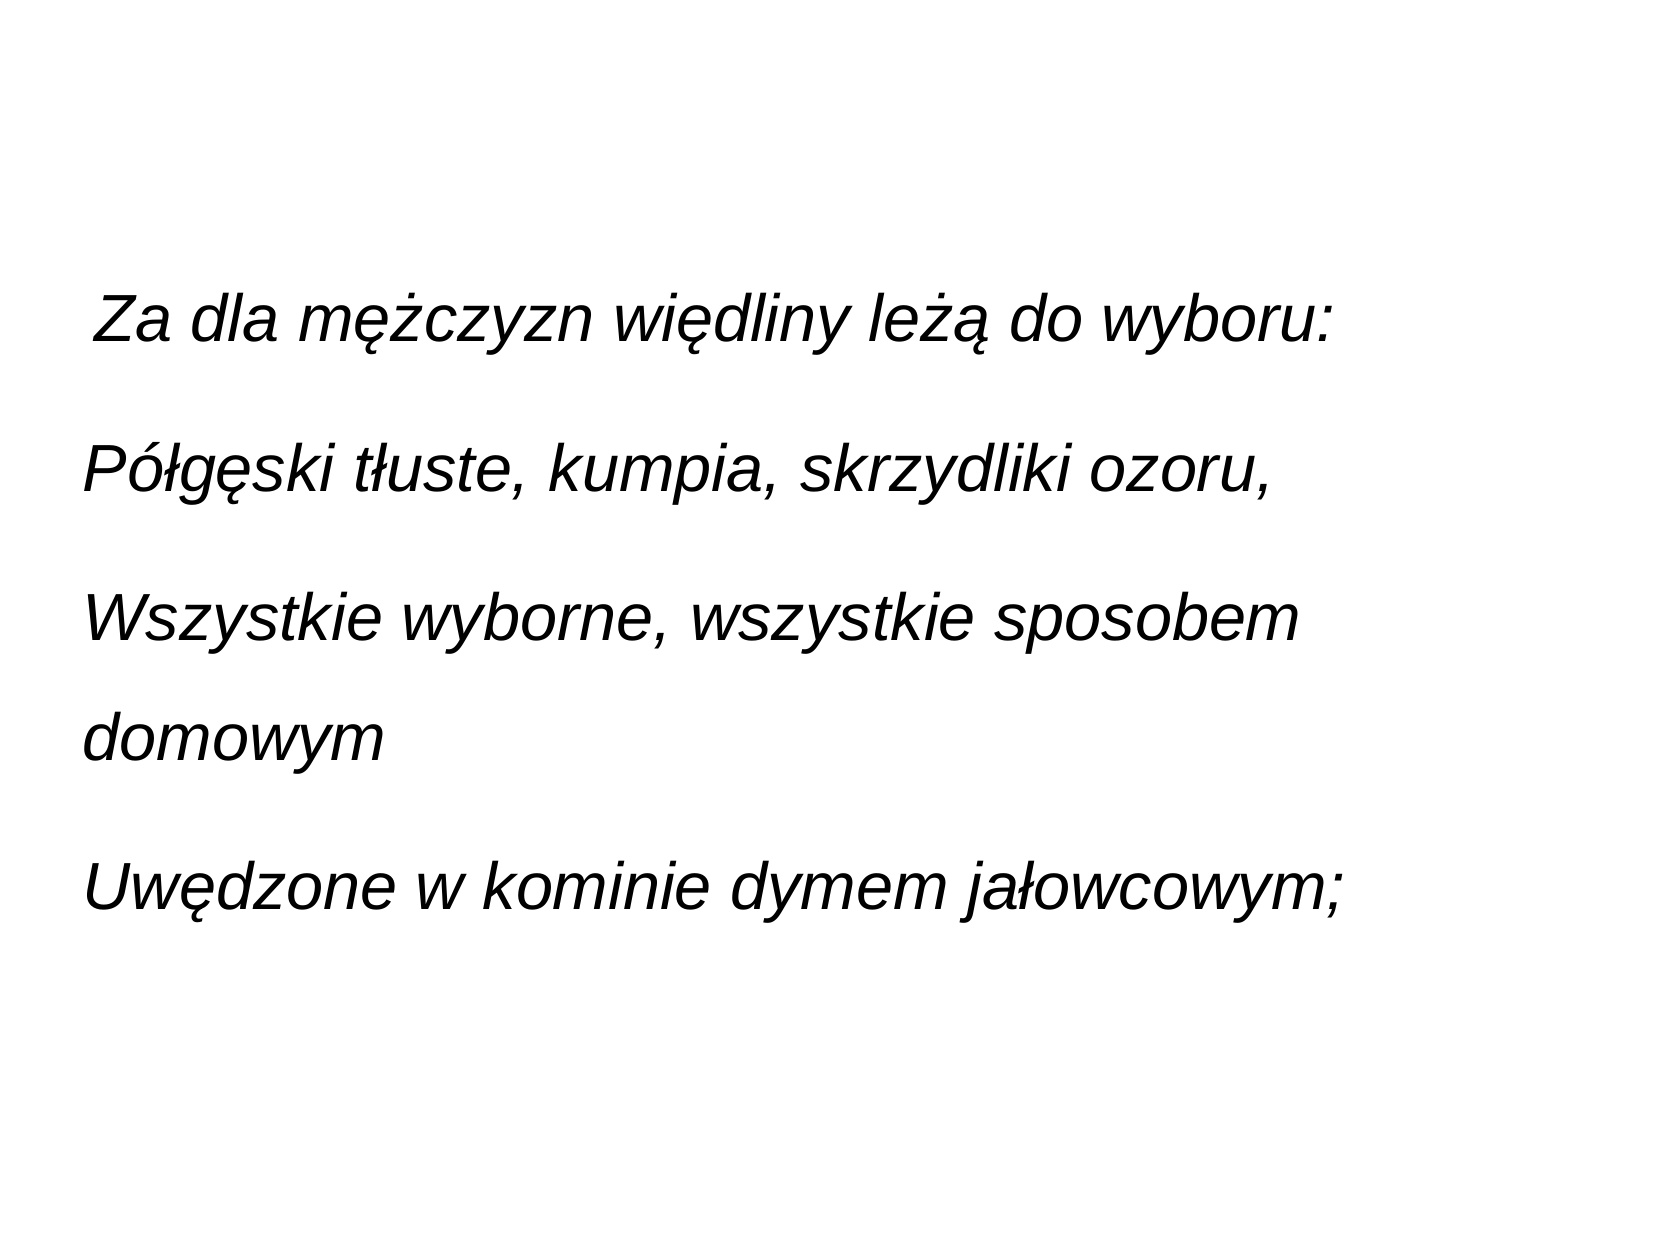

# Za dla mężczyzn więdliny leżą do wyboru:
Półgęski tłuste, kumpia, skrzydliki ozoru,
Wszystkie wyborne, wszystkie sposobem domowym
Uwędzone w kominie dymem jałowcowym;